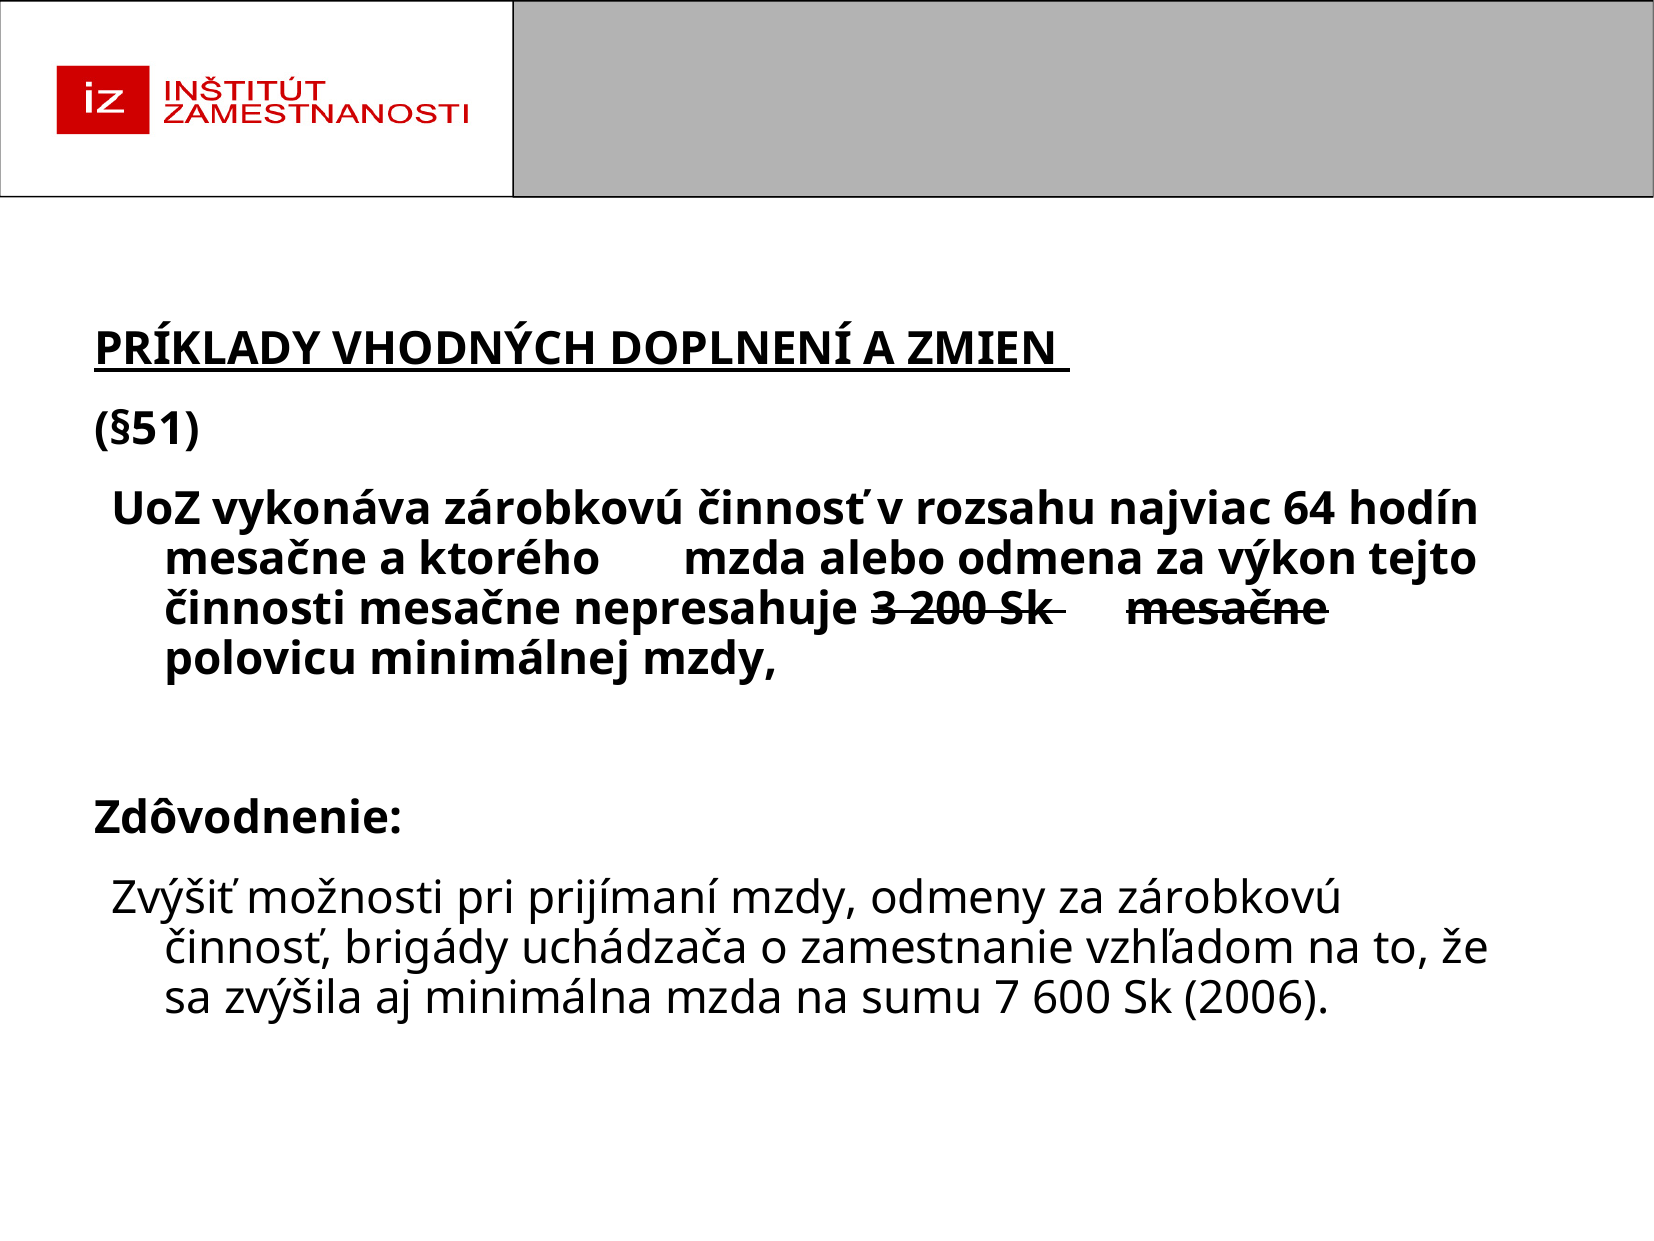

# PRÍKLADY VHODNÝCH DOPLNENÍ A ZMIEN
(§51)
UoZ vykonáva zárobkovú činnosť v rozsahu najviac 64 hodín mesačne a ktorého 	mzda alebo odmena za výkon tejto činnosti mesačne nepresahuje 3 200 Sk 	mesačne polovicu minimálnej mzdy,
Zdôvodnenie:
Zvýšiť možnosti pri prijímaní mzdy, odmeny za zárobkovú činnosť, brigády uchádzača o zamestnanie vzhľadom na to, že sa zvýšila aj minimálna mzda na sumu 7 600 Sk (2006).